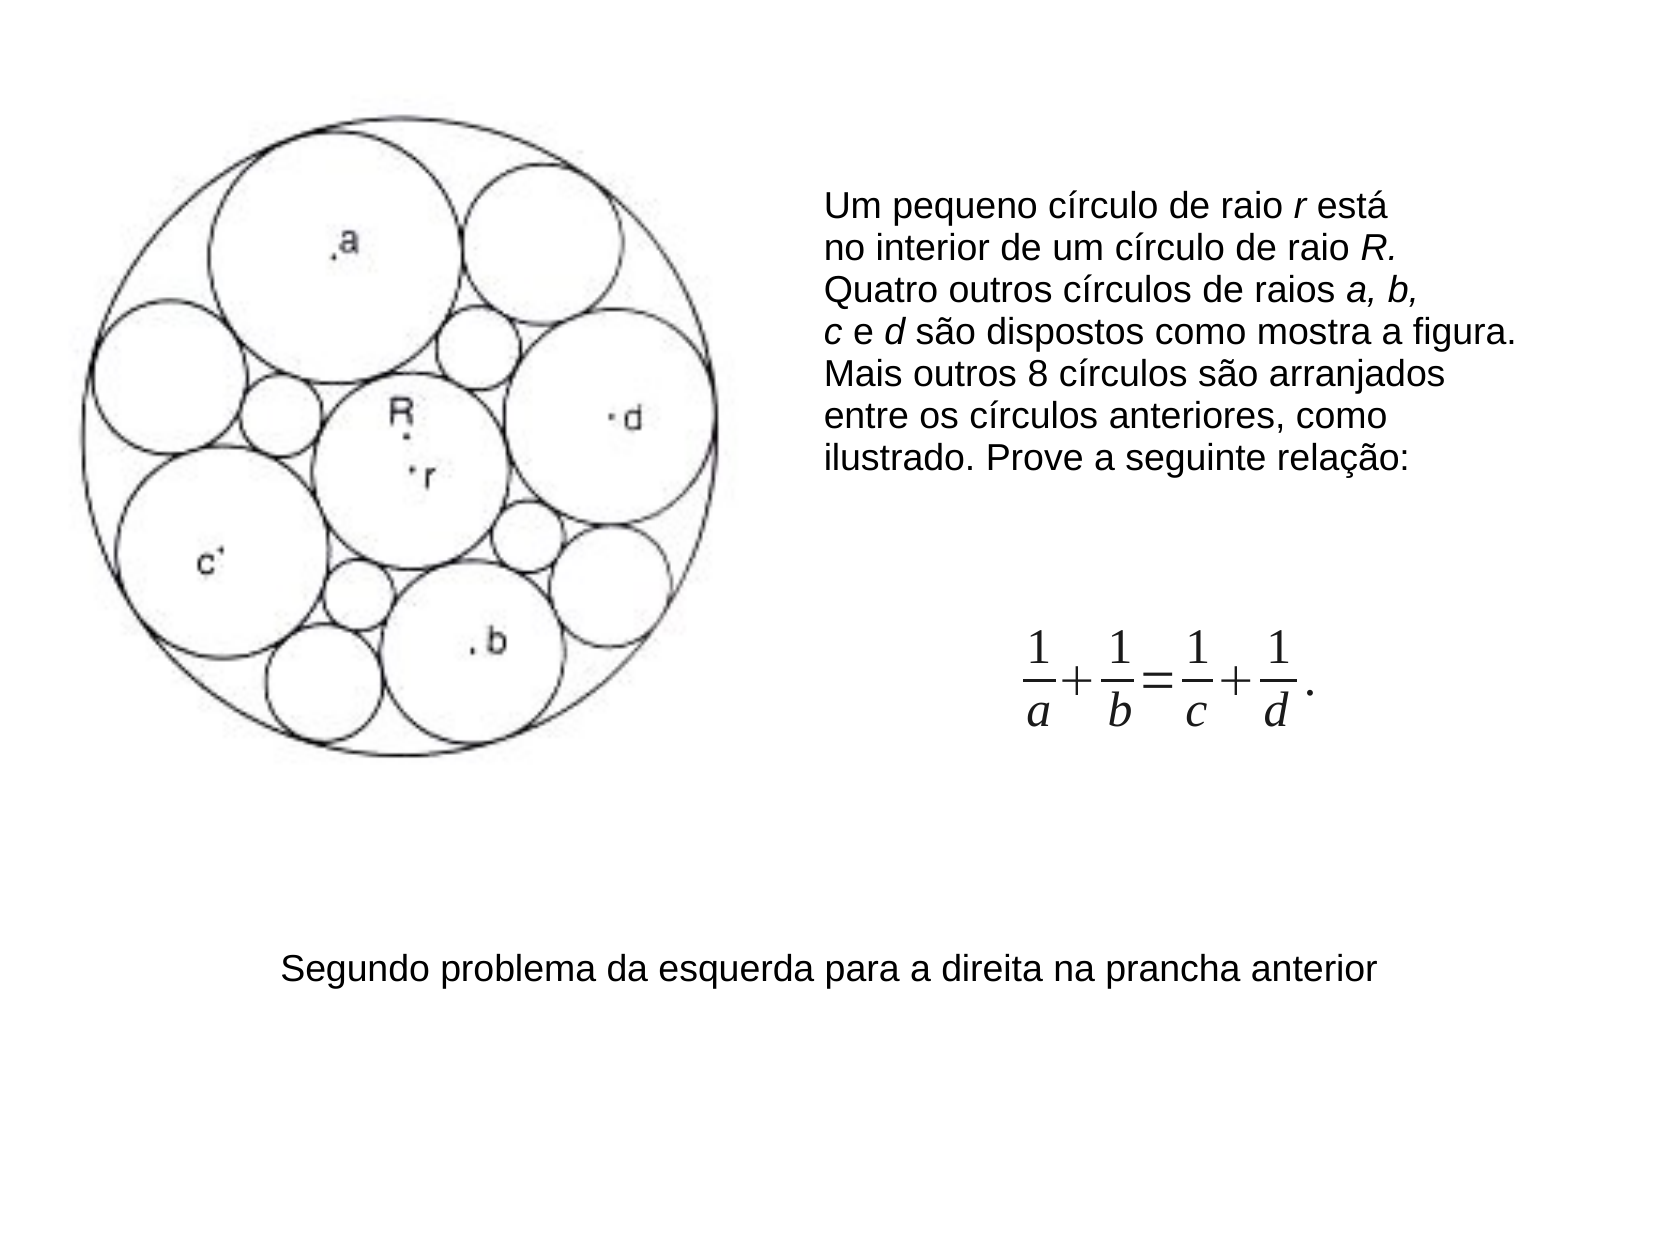

Um pequeno círculo de raio r está
no interior de um círculo de raio R.
Quatro outros círculos de raios a, b,
c e d são dispostos como mostra a figura.
Mais outros 8 círculos são arranjados
entre os círculos anteriores, como
ilustrado. Prove a seguinte relação:
Segundo problema da esquerda para a direita na prancha anterior